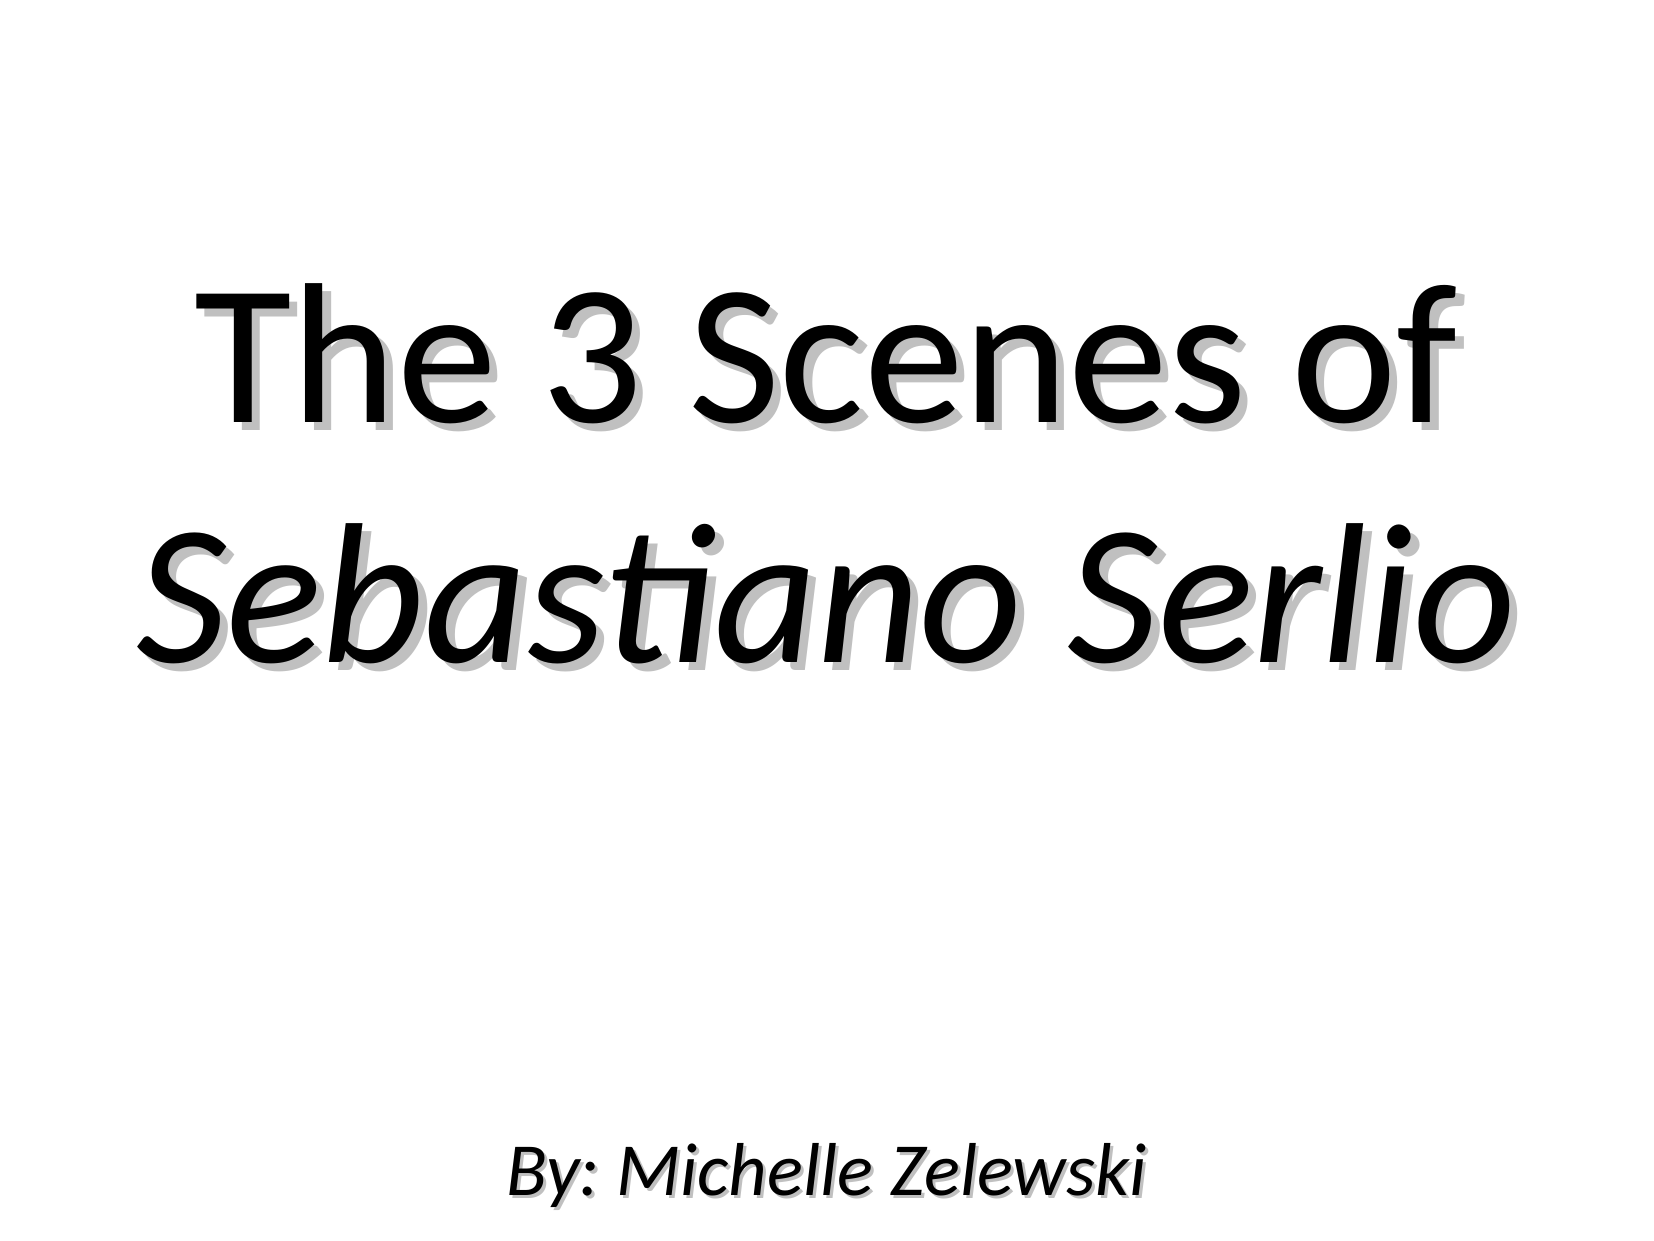

# The 3 Scenes of Sebastiano Serlio
By: Michelle Zelewski
G8